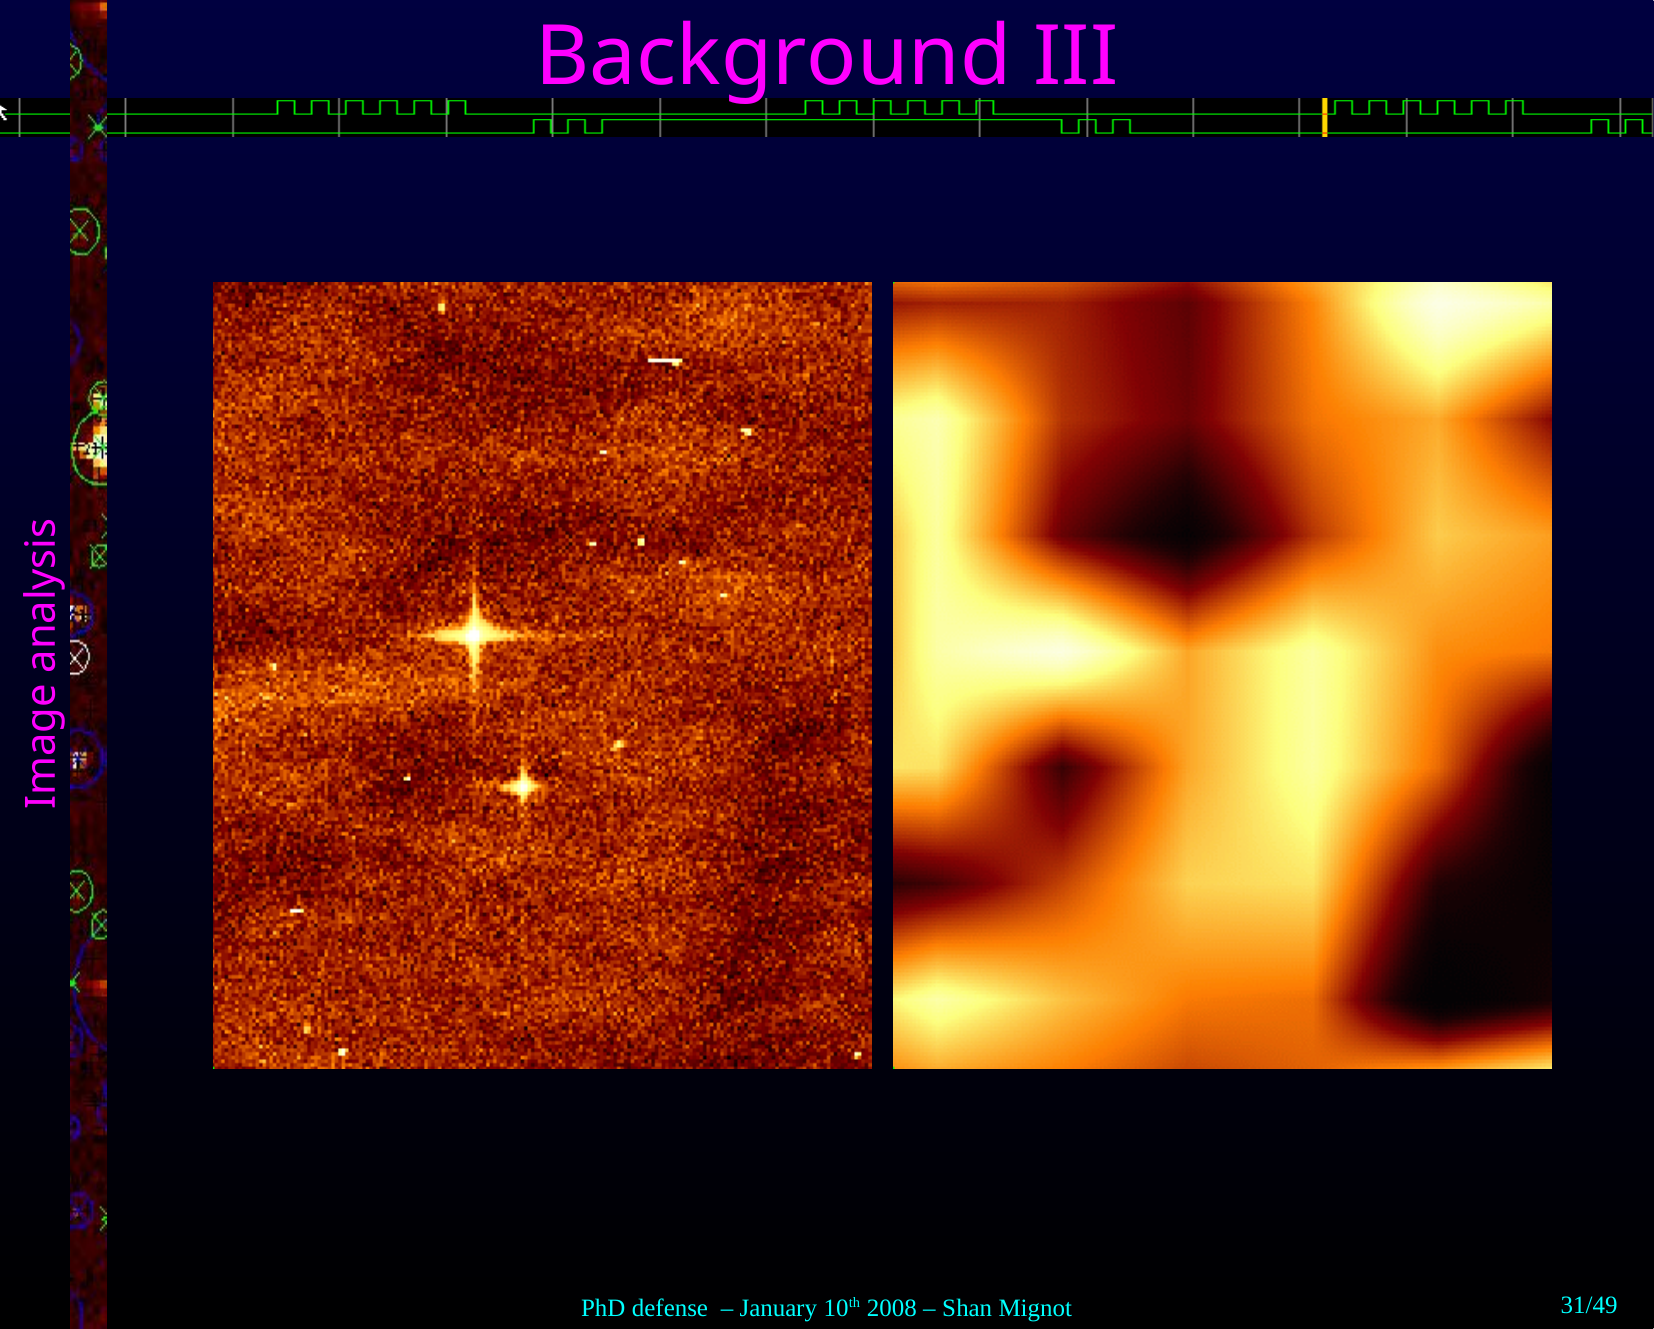

# Background III
Image analysis
PhD defense – January 10th 2008 – Shan Mignot